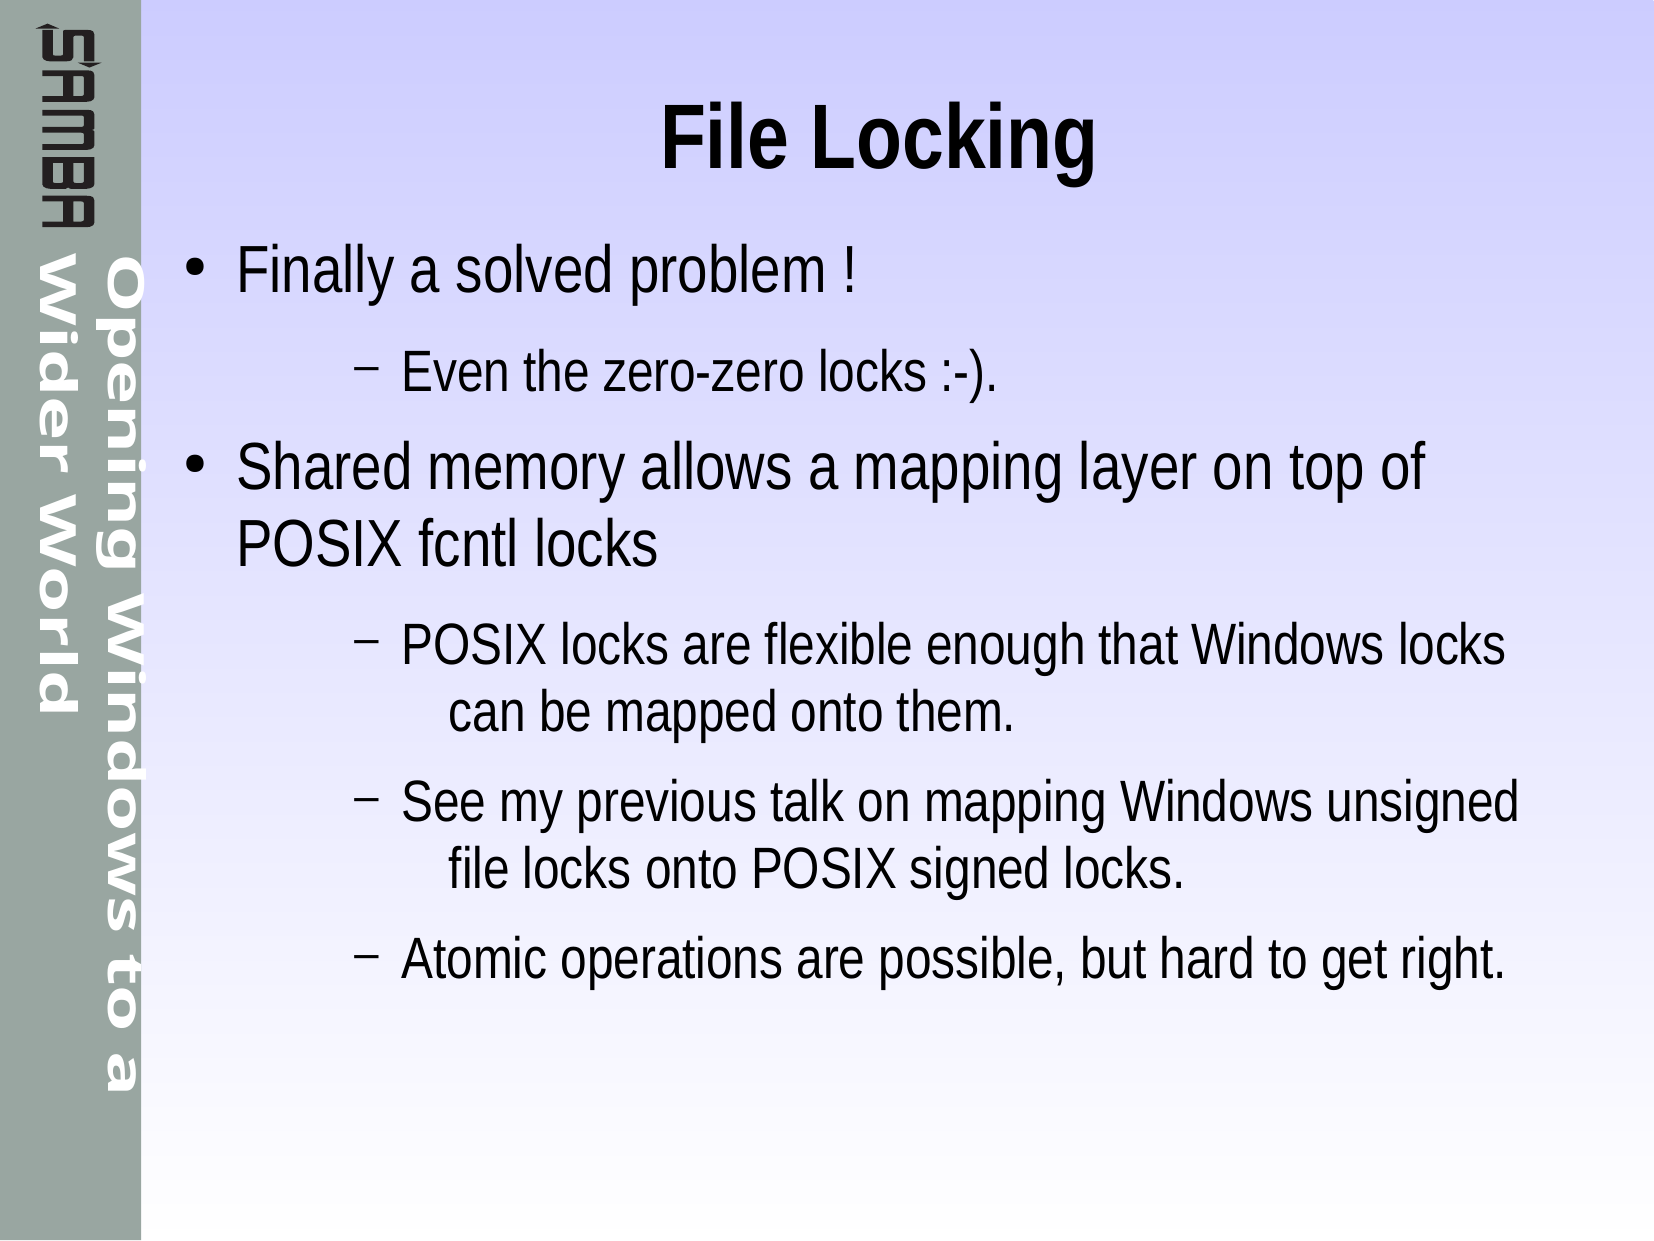

# File Locking
Finally a solved problem !
Even the zero-zero locks :-).
Shared memory allows a mapping layer on top of POSIX fcntl locks
POSIX locks are flexible enough that Windows locks can be mapped onto them.
See my previous talk on mapping Windows unsigned file locks onto POSIX signed locks.
Atomic operations are possible, but hard to get right.